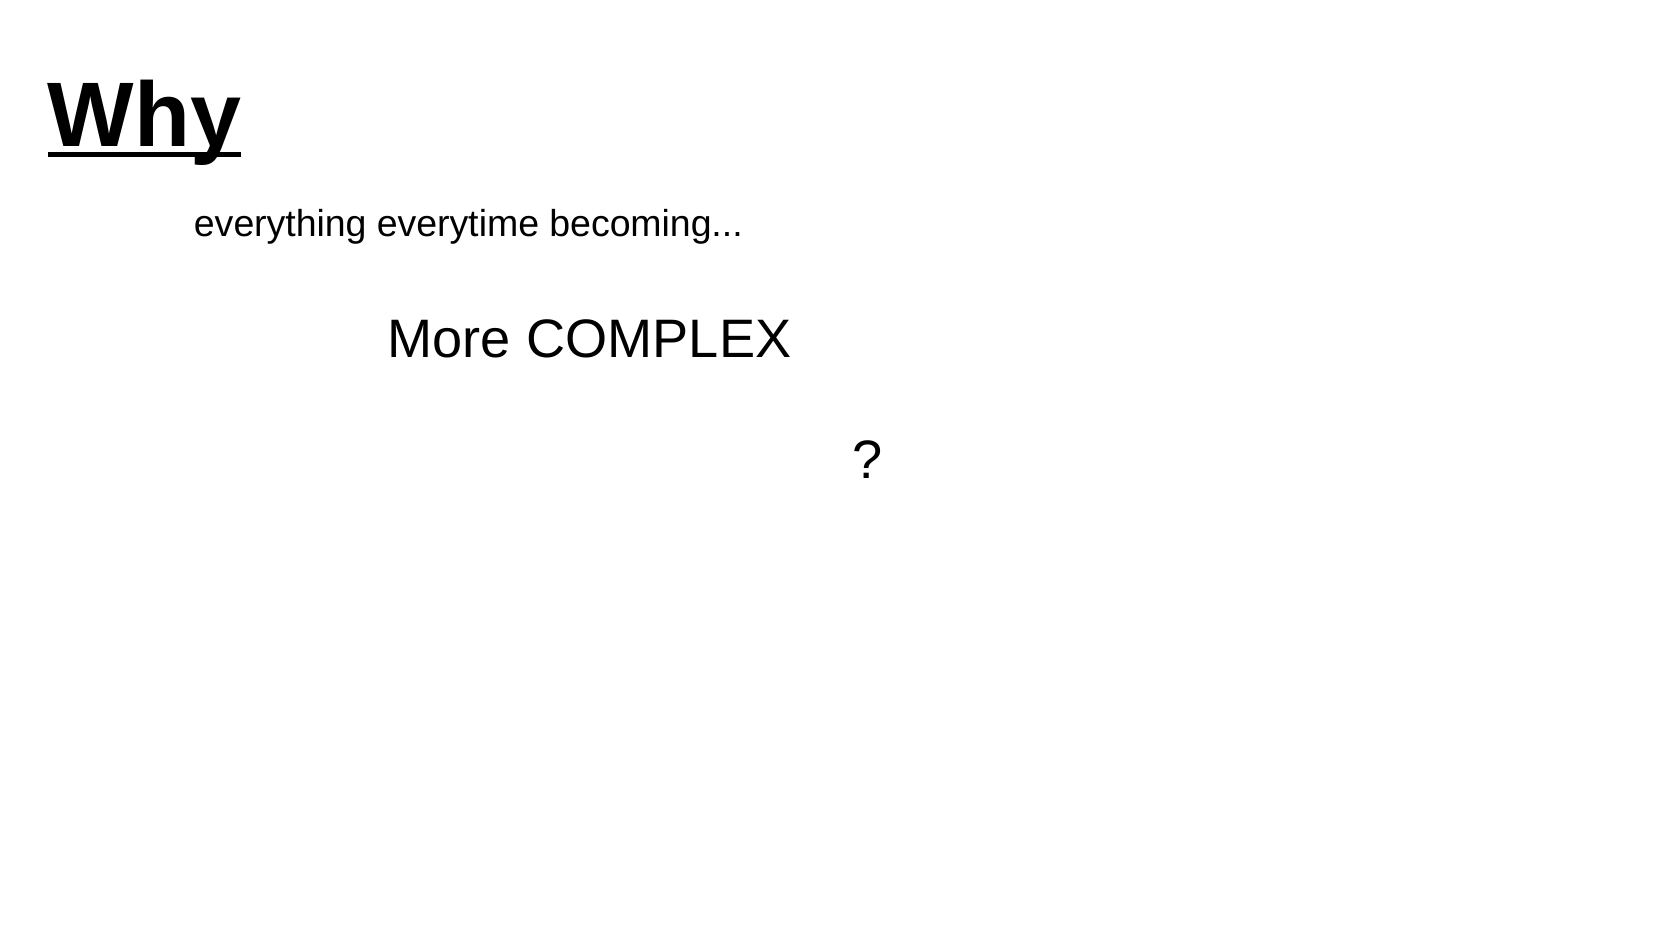

everything everytime becoming...
 More COMPLEX
 ?
# Why